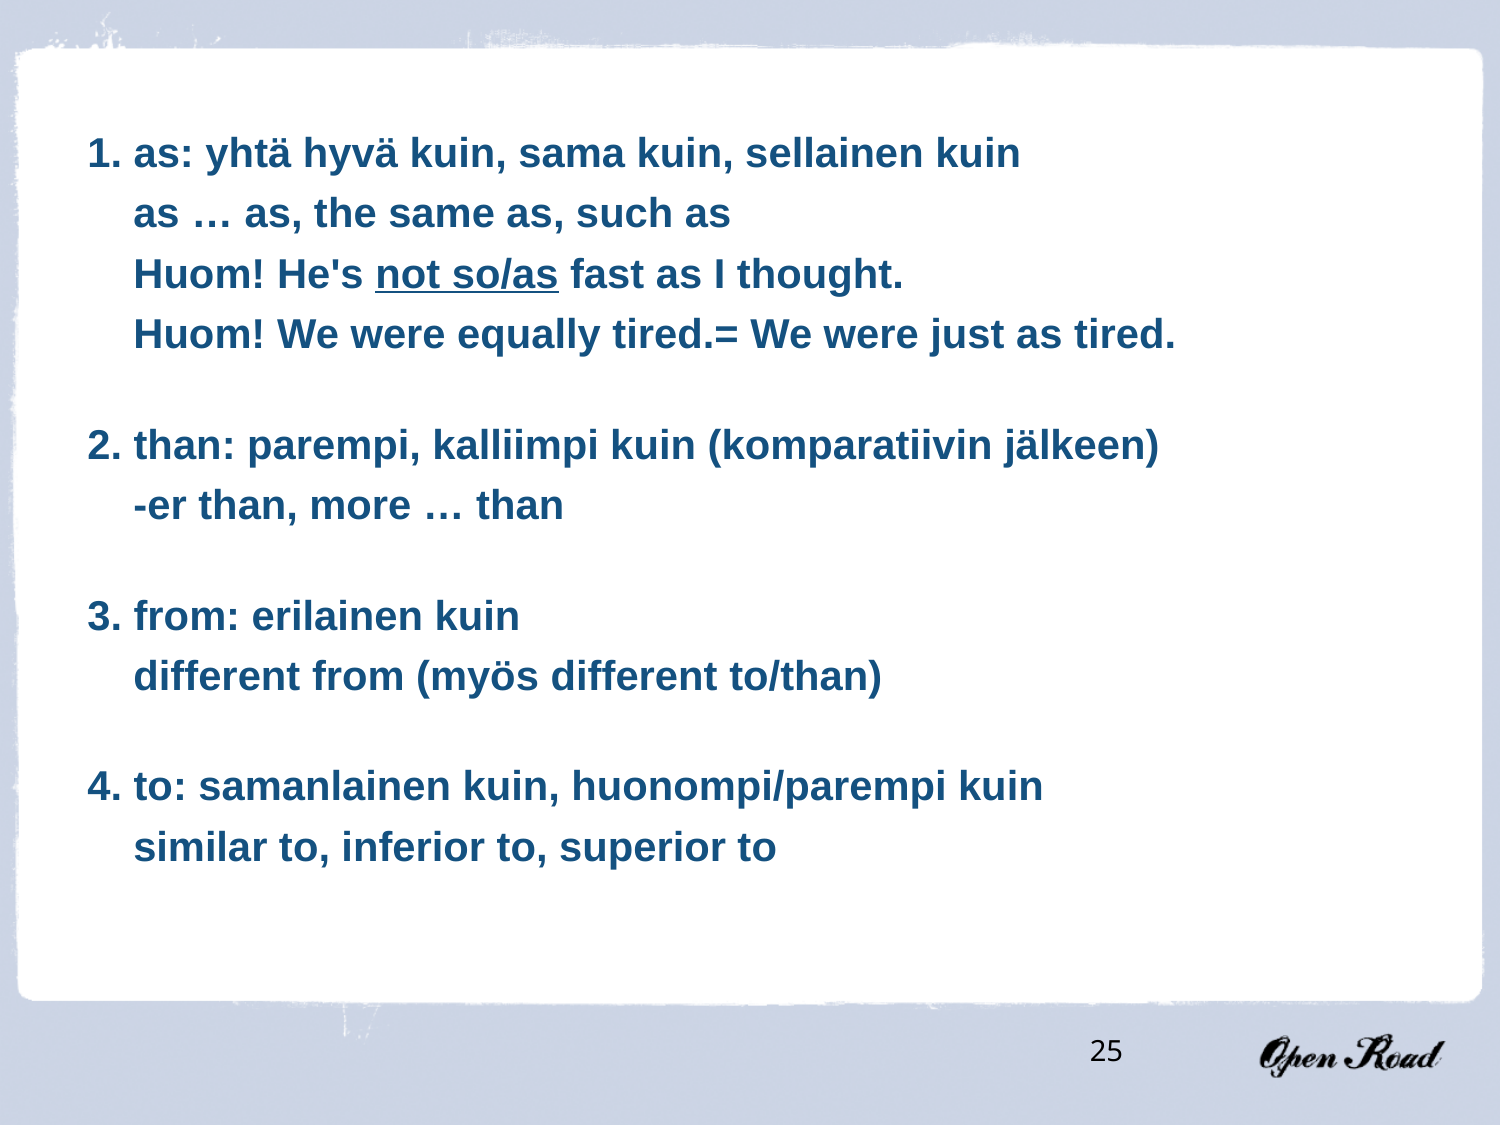

1. as: yhtä hyvä kuin, sama kuin, sellainen kuin
 as … as, the same as, such as
 Huom! He's not so/as fast as I thought.
 Huom! We were equally tired.= We were just as tired.
2. than: parempi, kalliimpi kuin (komparatiivin jälkeen)
 -er than, more … than
3. from: erilainen kuin
 different from (myös different to/than)
4. to: samanlainen kuin, huonompi/parempi kuin
 similar to, inferior to, superior to